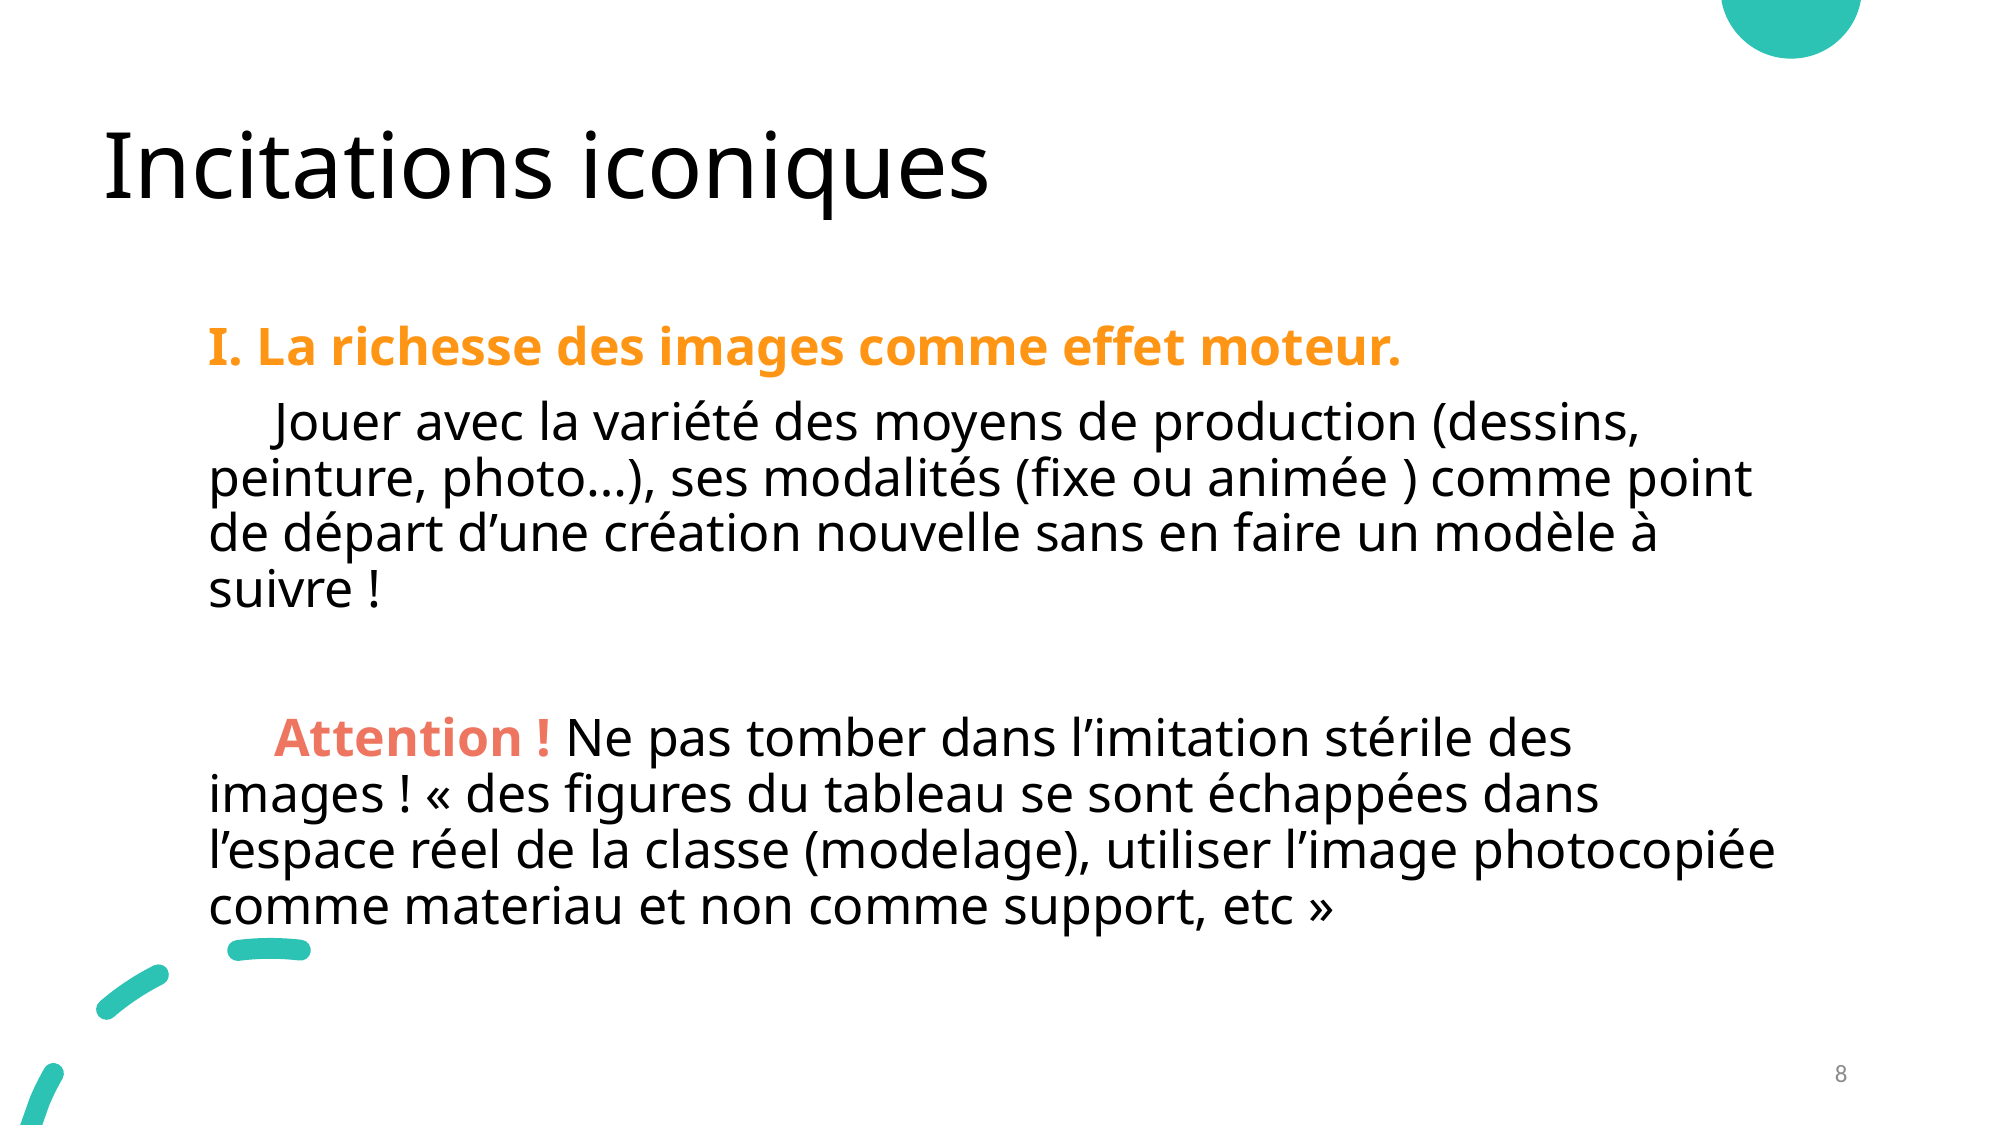

# Incitations iconiques
I. La richesse des images comme effet moteur.
	Jouer avec la variété des moyens de production (dessins, peinture, photo…), ses modalités (fixe ou animée ) comme point de départ d’une création nouvelle sans en faire un modèle à suivre !
	Attention ! Ne pas tomber dans l’imitation stérile des images ! « des figures du tableau se sont échappées dans l’espace réel de la classe (modelage), utiliser l’image photocopiée comme materiau et non comme support, etc »